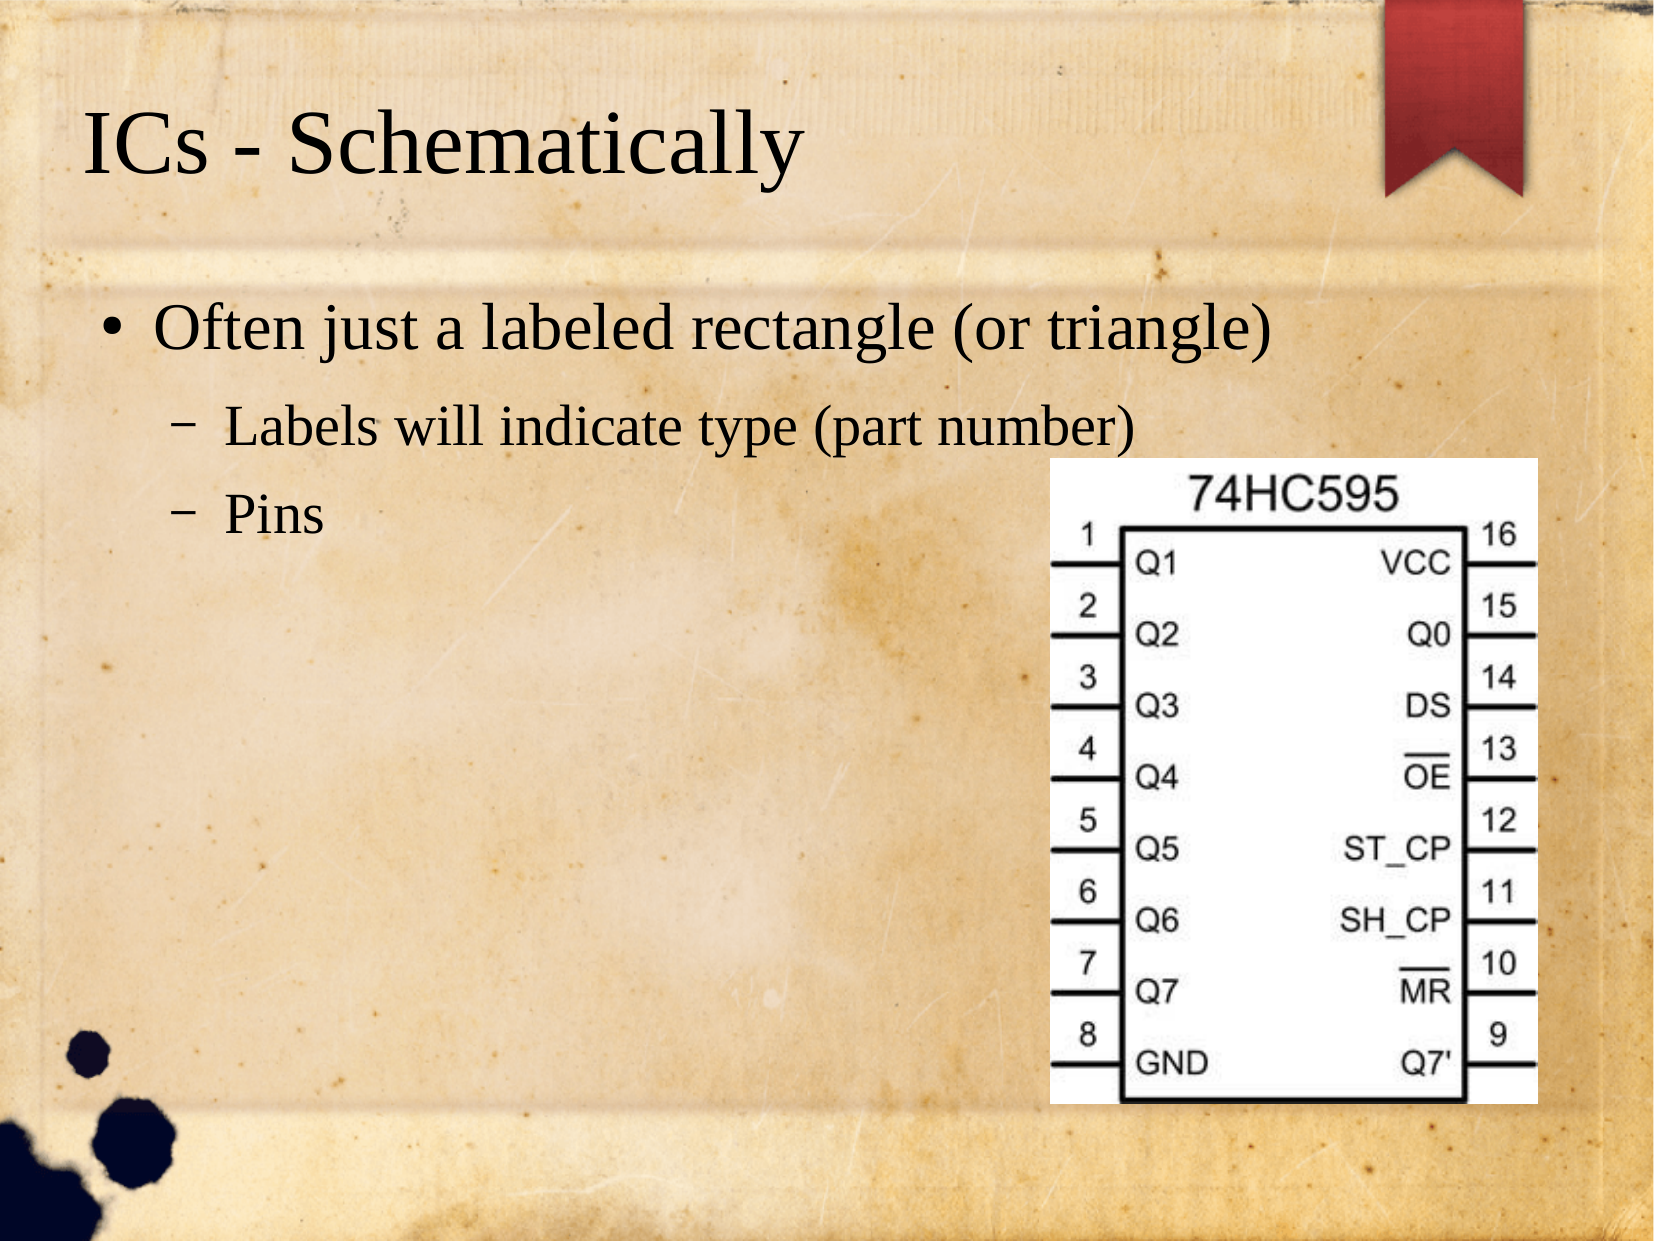

# ICs - Schematically
Often just a labeled rectangle (or triangle)
Labels will indicate type (part number)
Pins